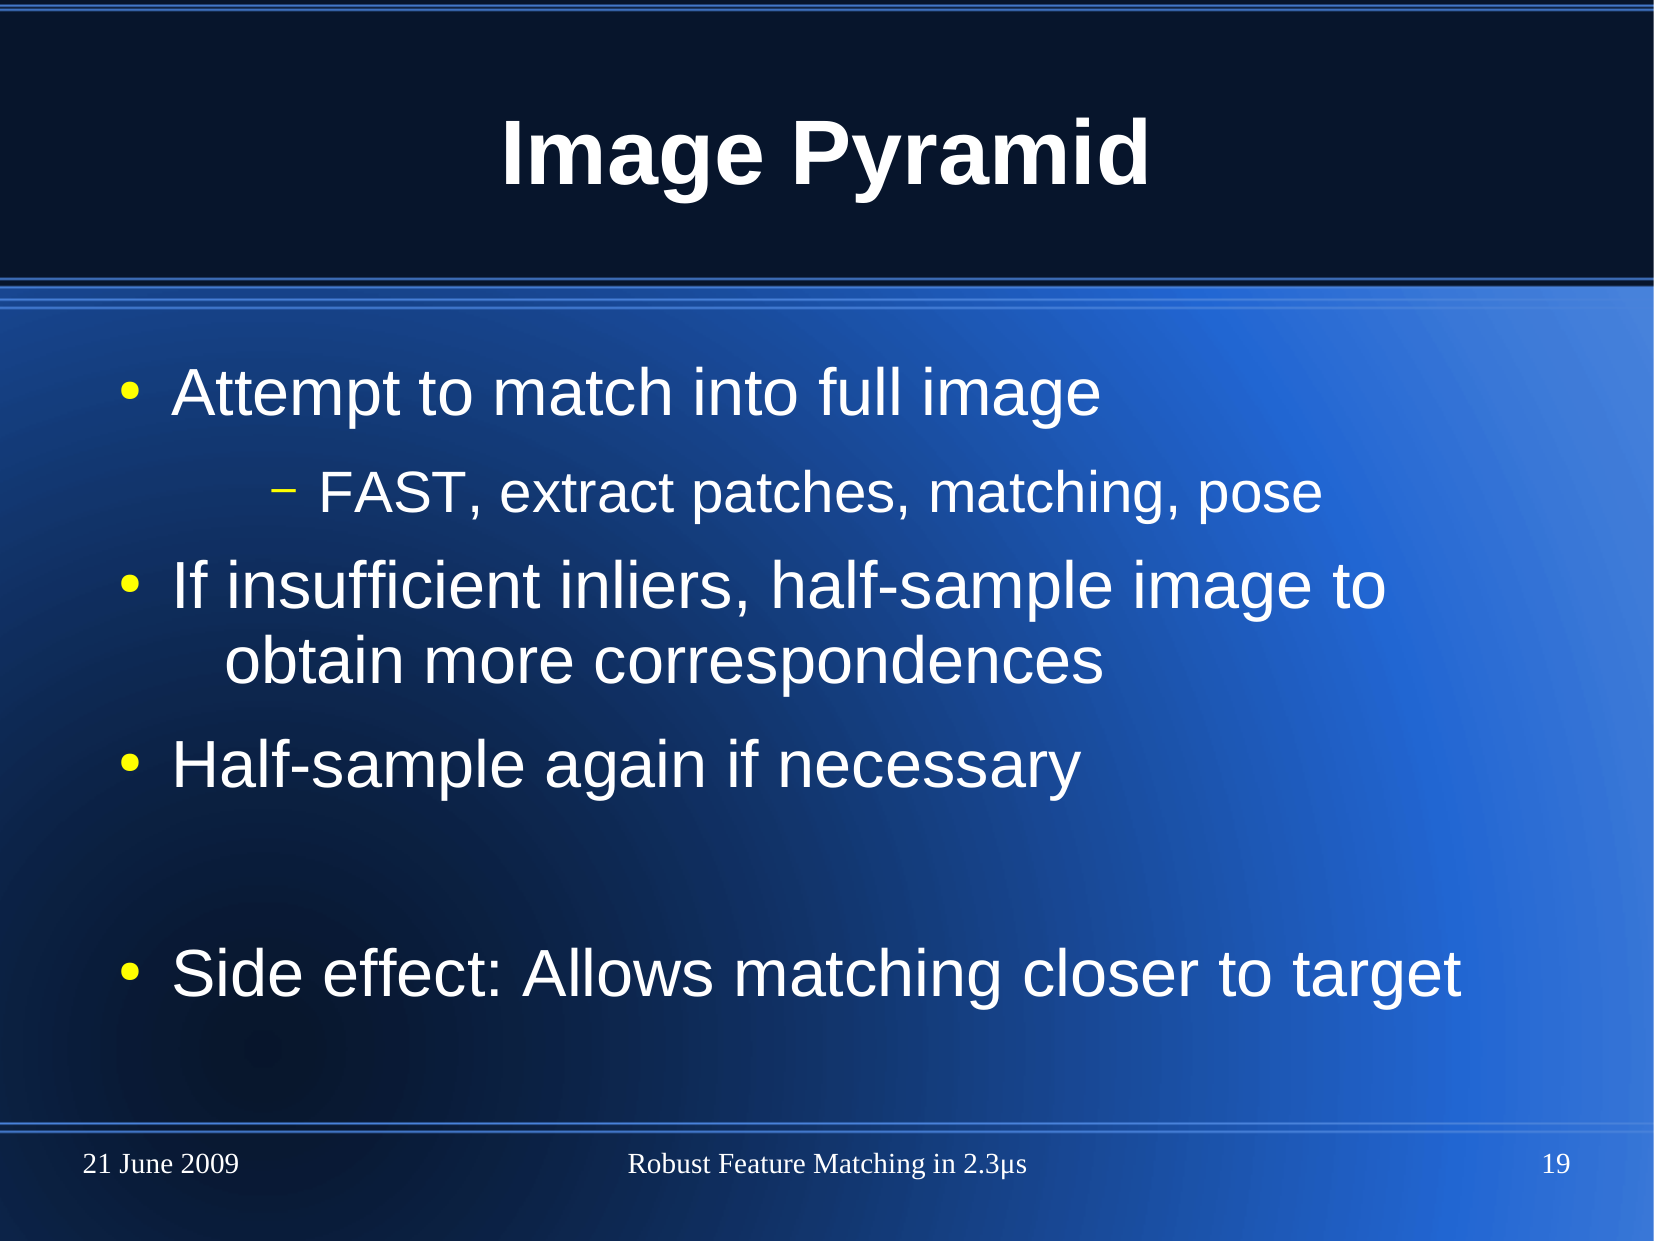

# Image Pyramid
Attempt to match into full image
FAST, extract patches, matching, pose
If insufficient inliers, half-sample image to obtain more correspondences
Half-sample again if necessary
Side effect: Allows matching closer to target
21 June 2009
Robust Feature Matching in 2.3μs
19